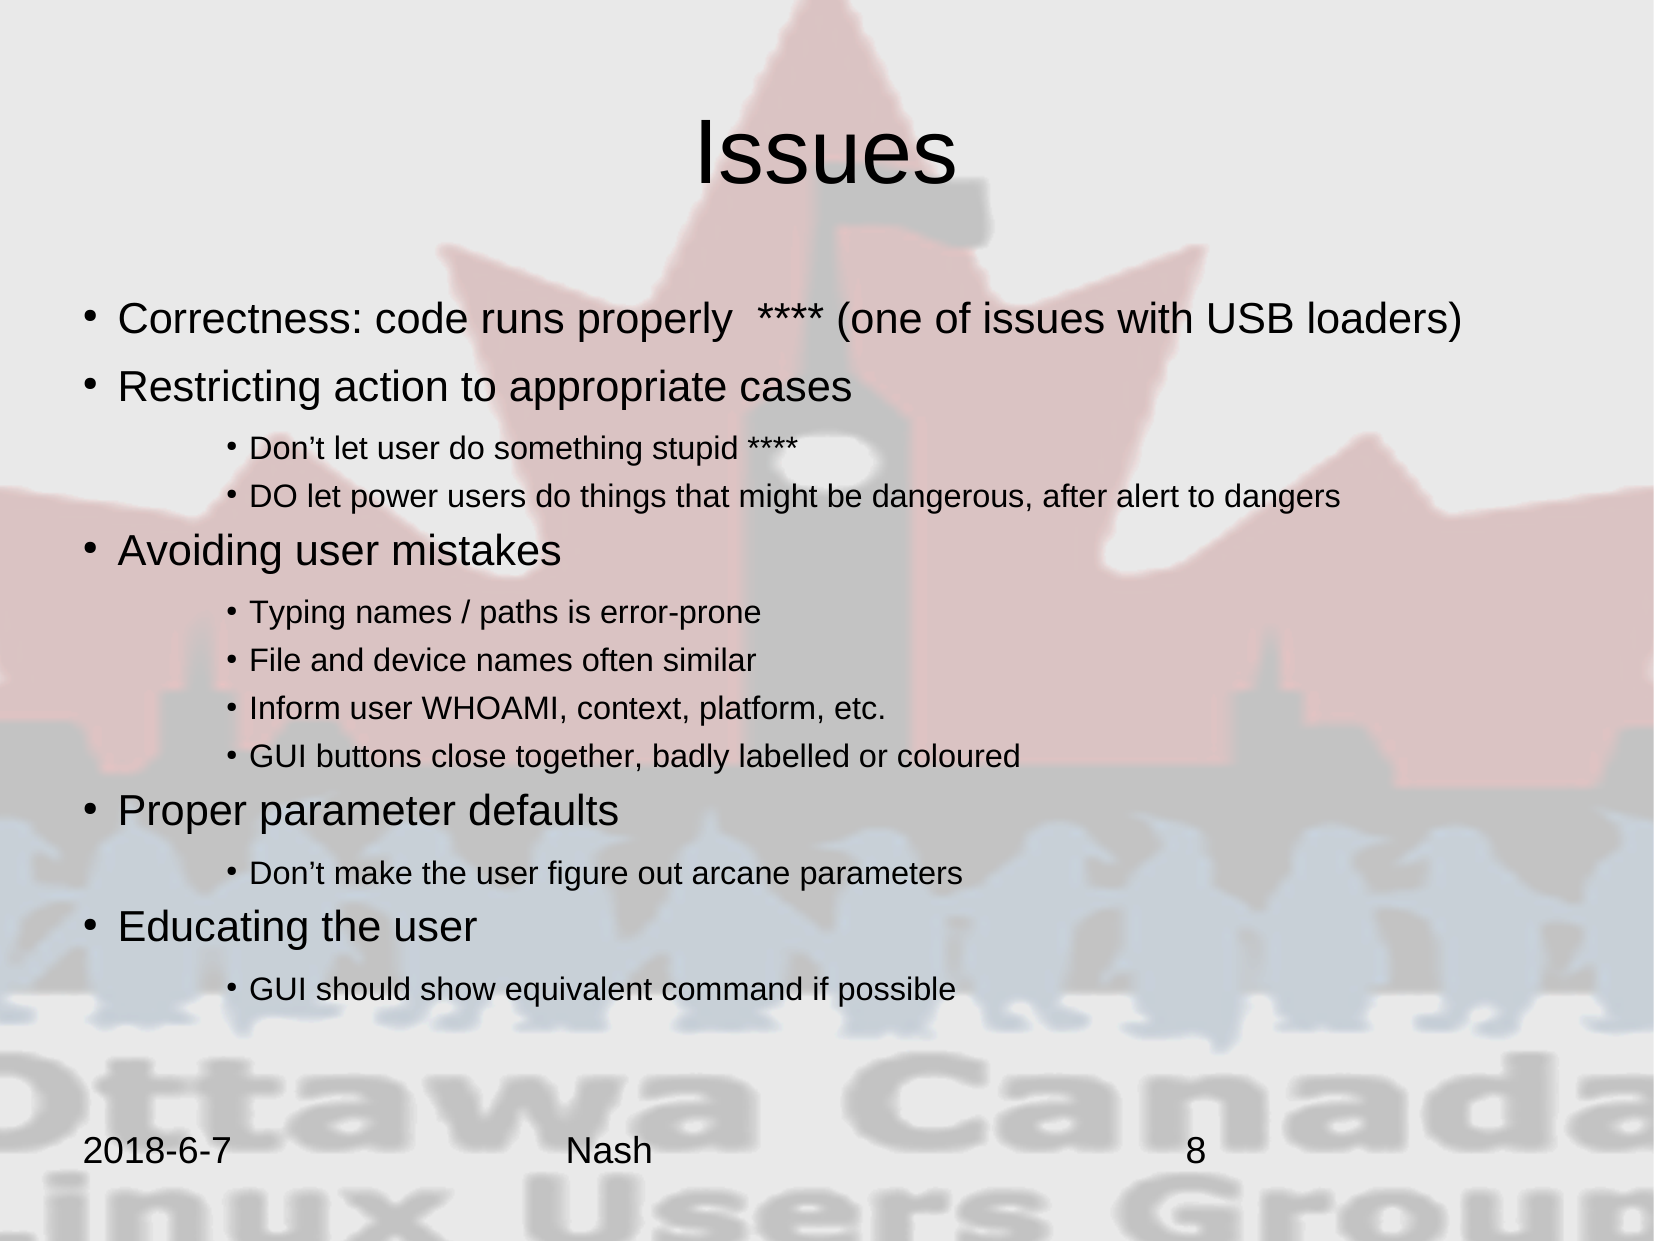

# Issues
 Correctness: code runs properly **** (one of issues with USB loaders)
 Restricting action to appropriate cases
Don’t let user do something stupid ****
DO let power users do things that might be dangerous, after alert to dangers
 Avoiding user mistakes
Typing names / paths is error-prone
File and device names often similar
Inform user WHOAMI, context, platform, etc.
GUI buttons close together, badly labelled or coloured
 Proper parameter defaults
Don’t make the user figure out arcane parameters
 Educating the user
GUI should show equivalent command if possible
8